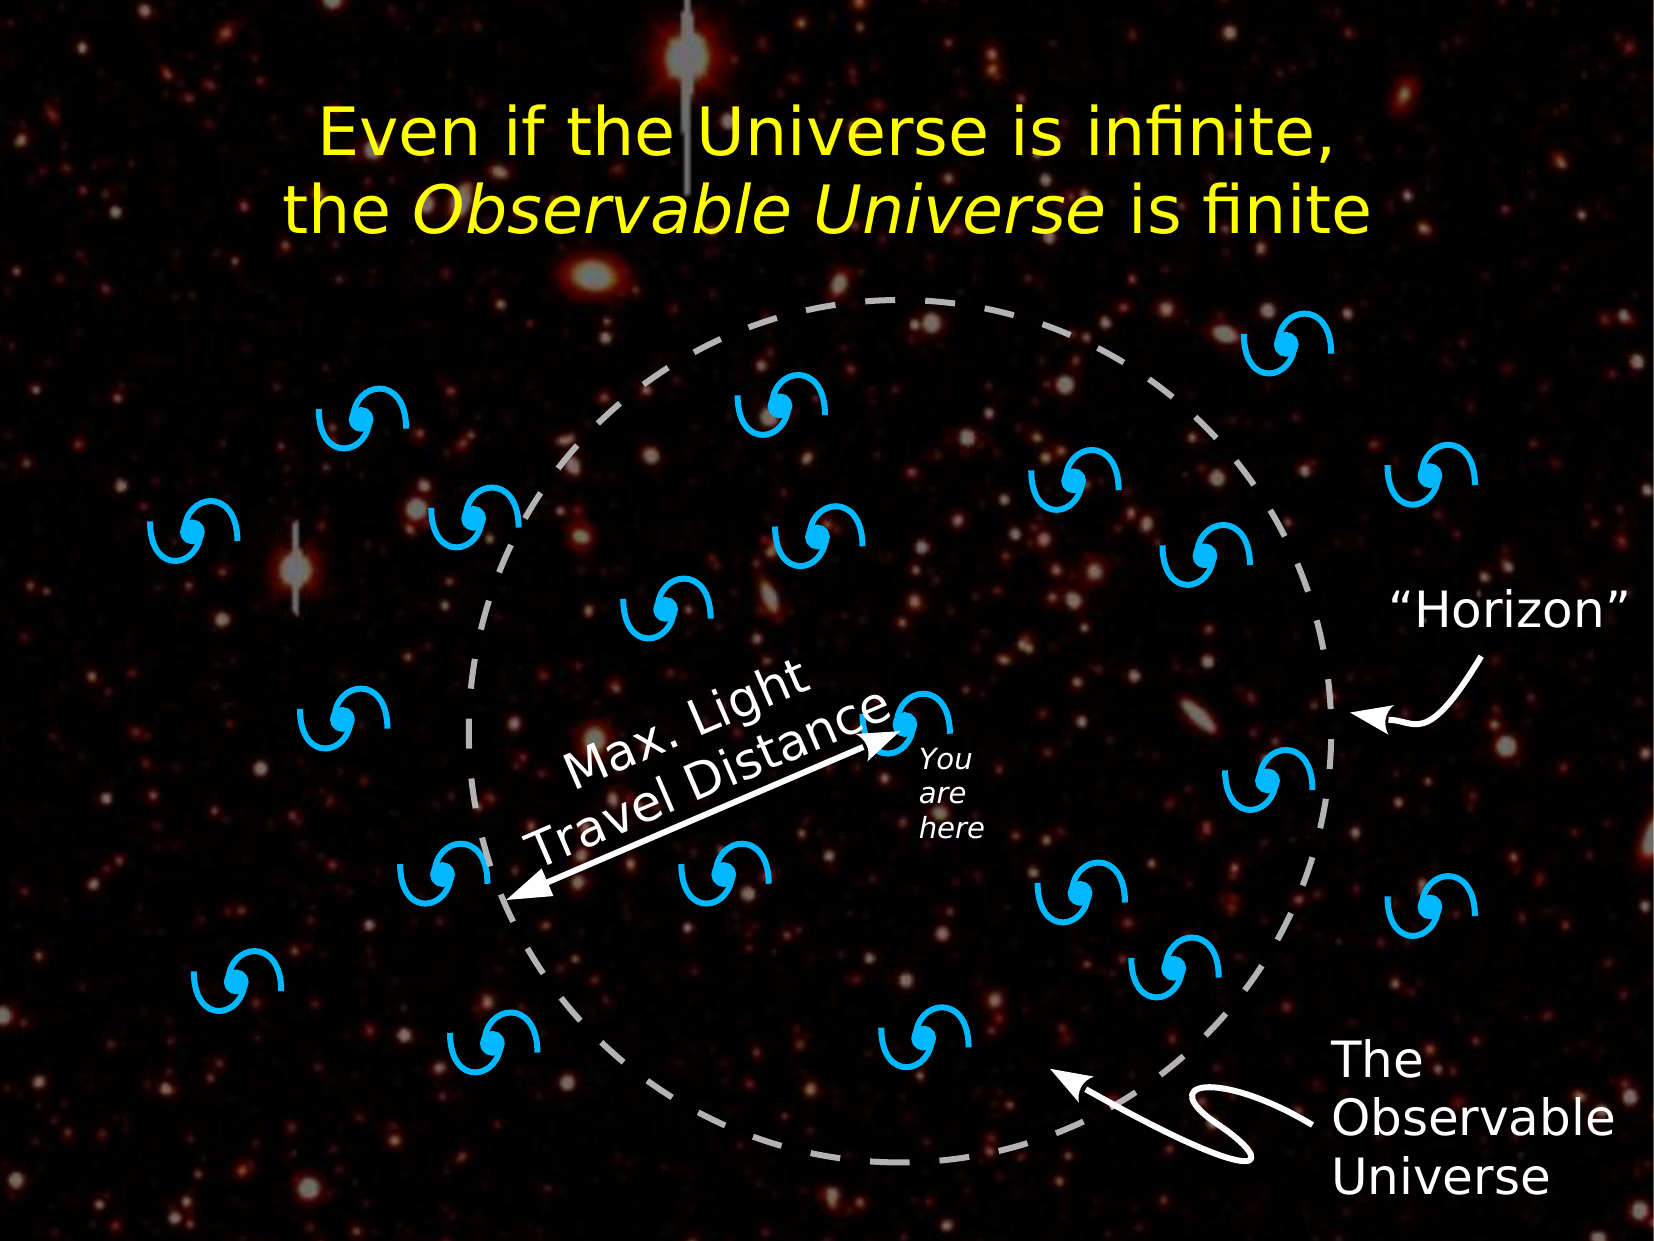

Even if the Universe is infinite,
the Observable Universe is finite
“Horizon”
Max. Light
Travel Distance
You
are
here
The
Observable
Universe